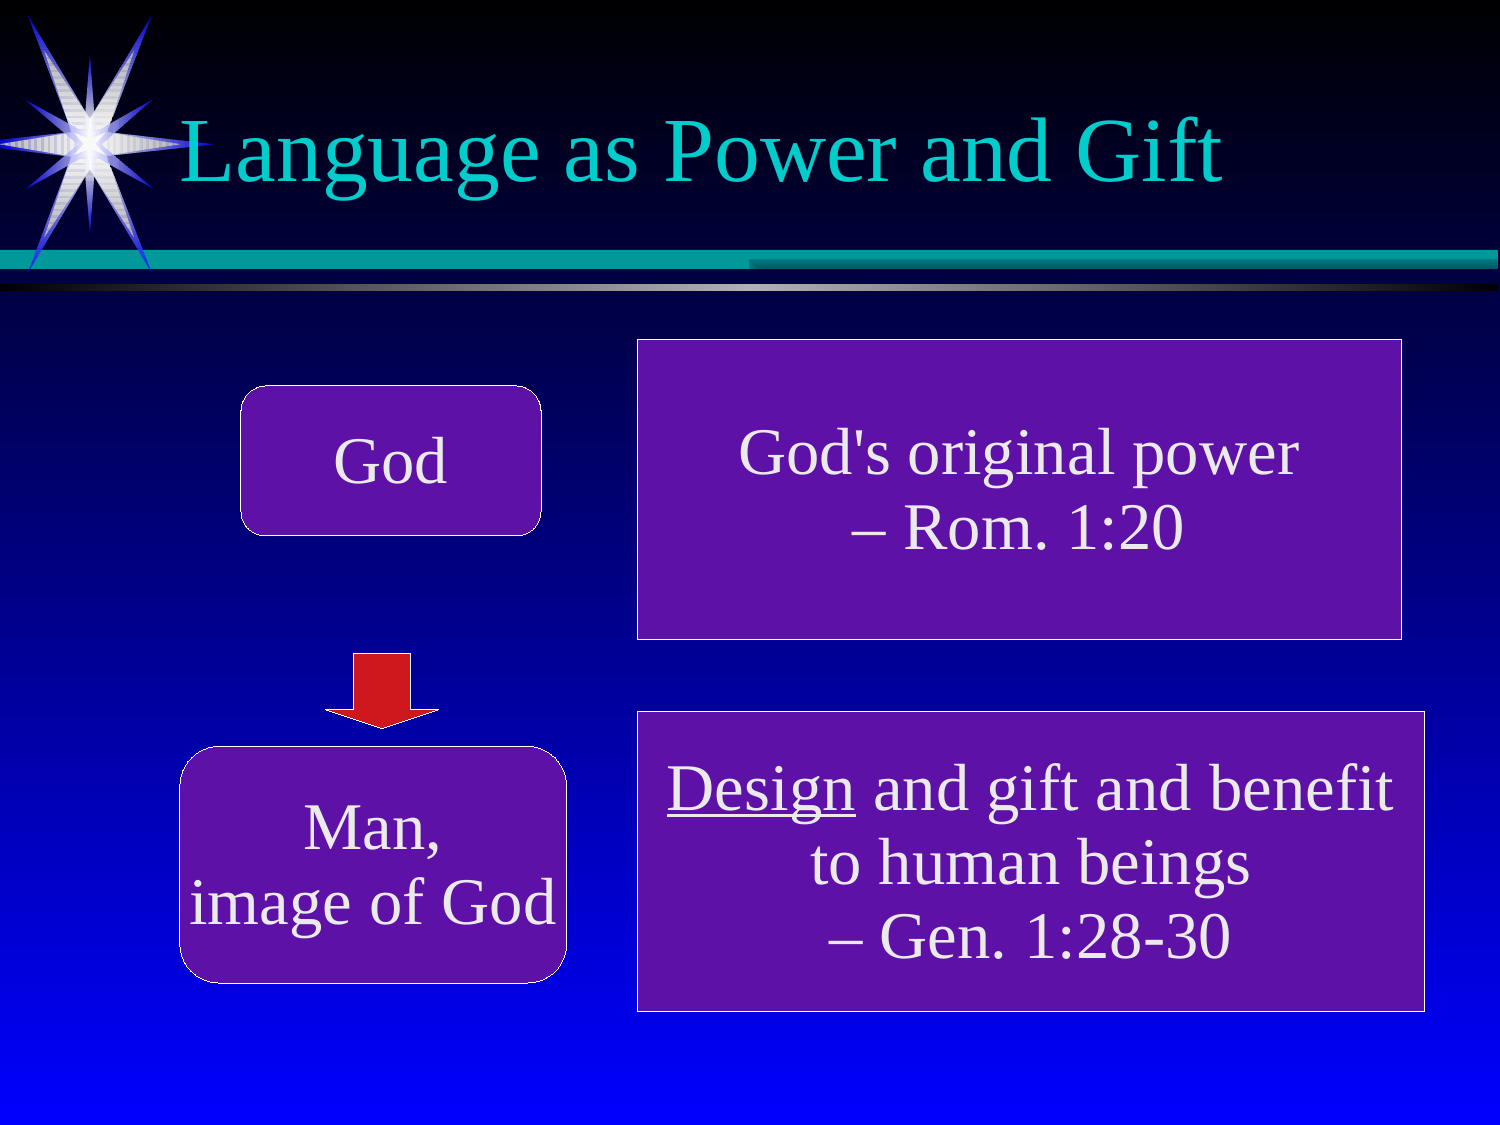

# Language as Power and Gift
God's original power
– Rom. 1:20
God
Man,
image of God
Design and gift and benefit
to human beings
– Gen. 1:28-30